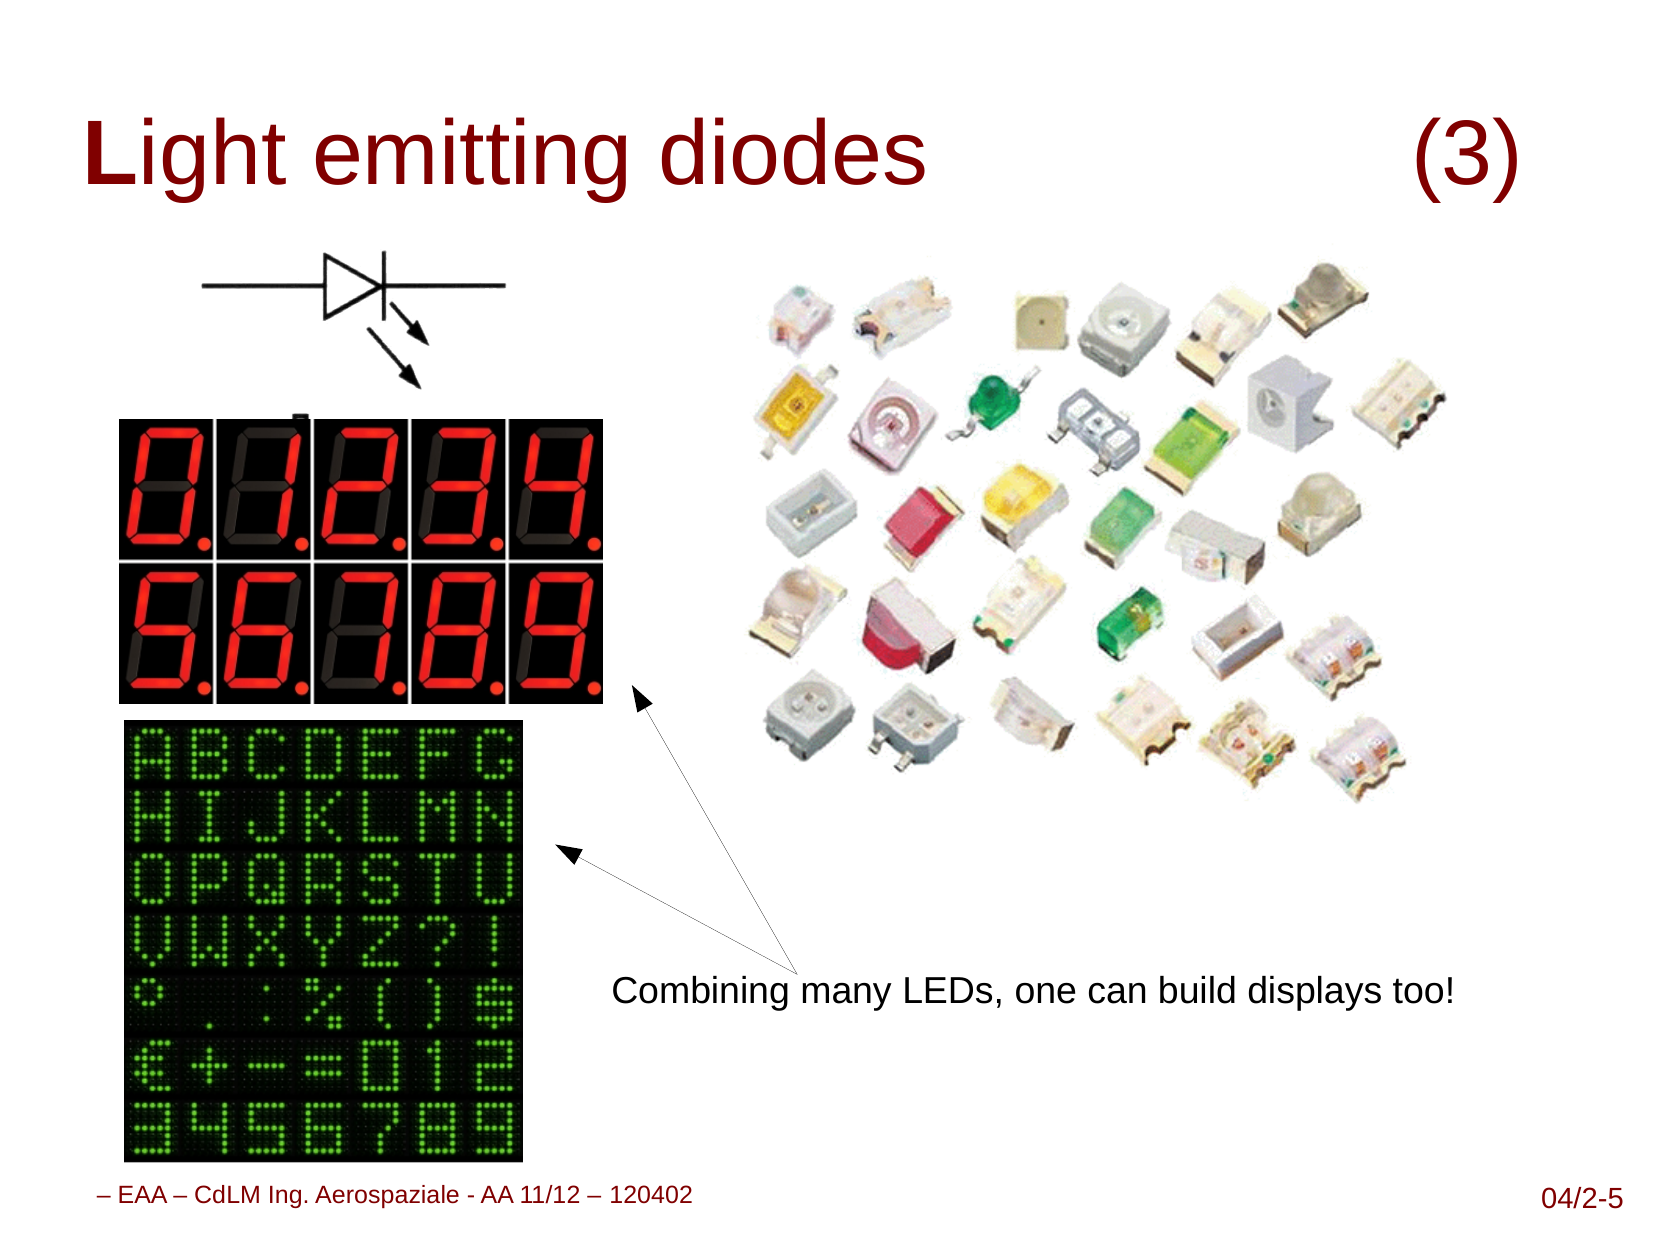

# Light emitting diodes							(3)
Combining many LEDs, one can build displays too!
5